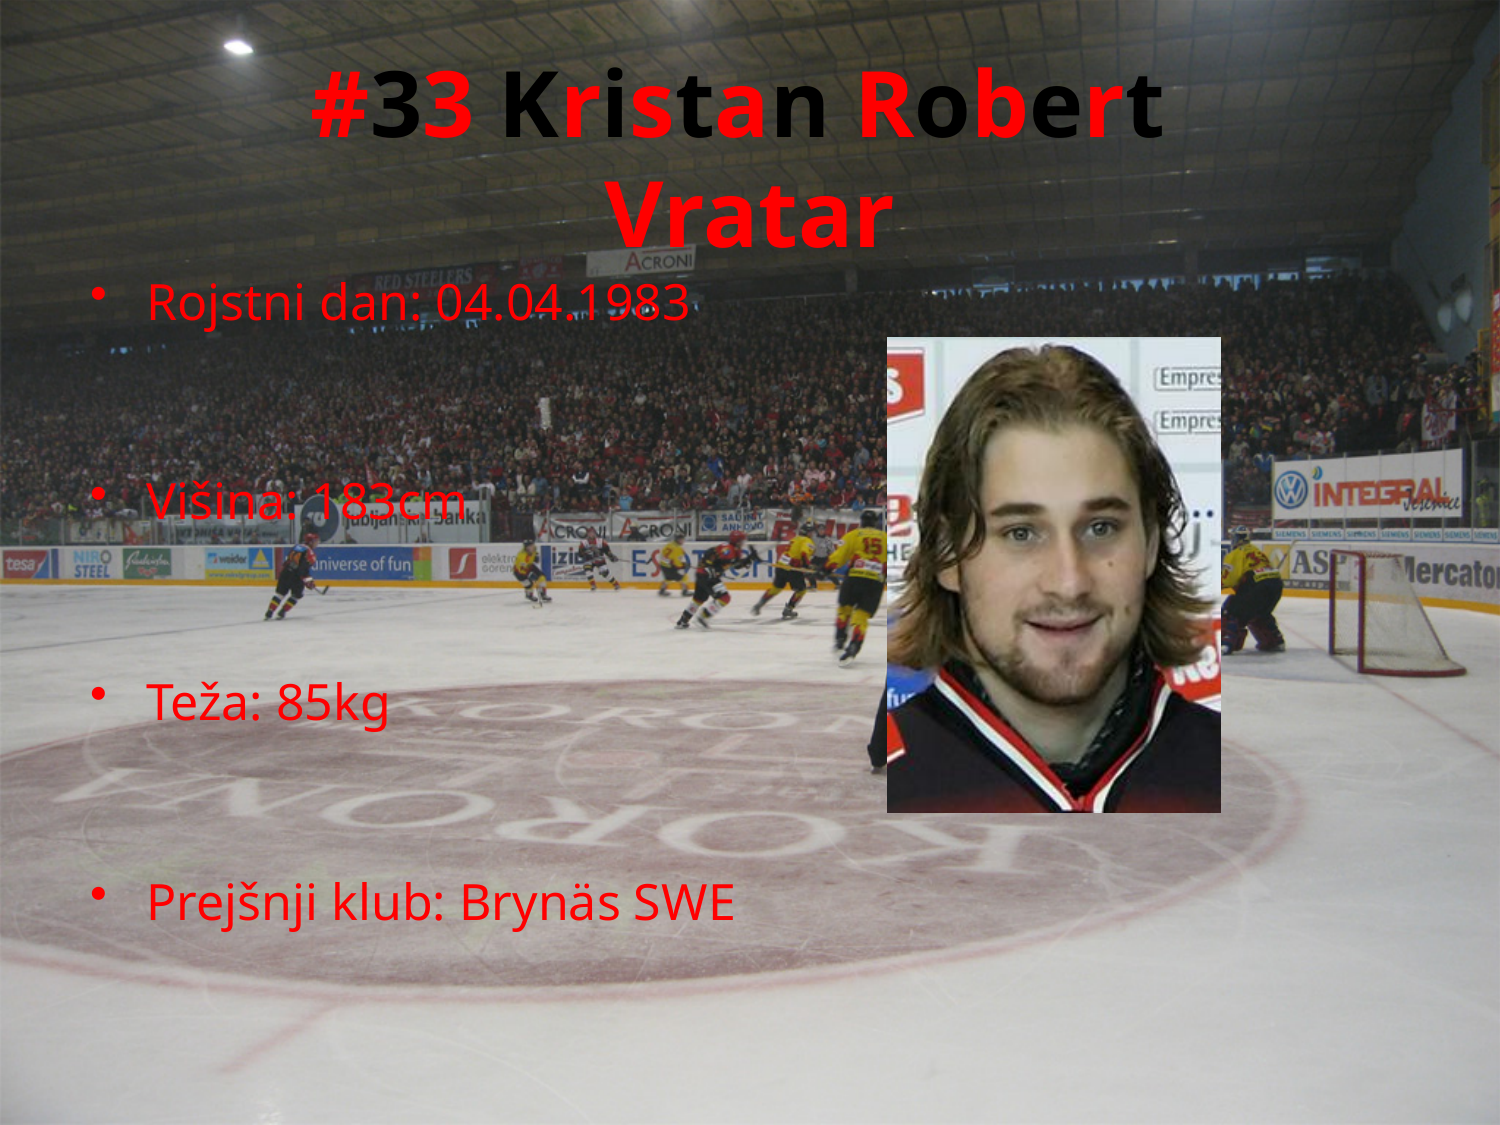

# #33 Kristan Robert Vratar
Rojstni dan: 04.04.1983
Višina: 183cm
Teža: 85kg
Prejšnji klub: Brynäs SWE